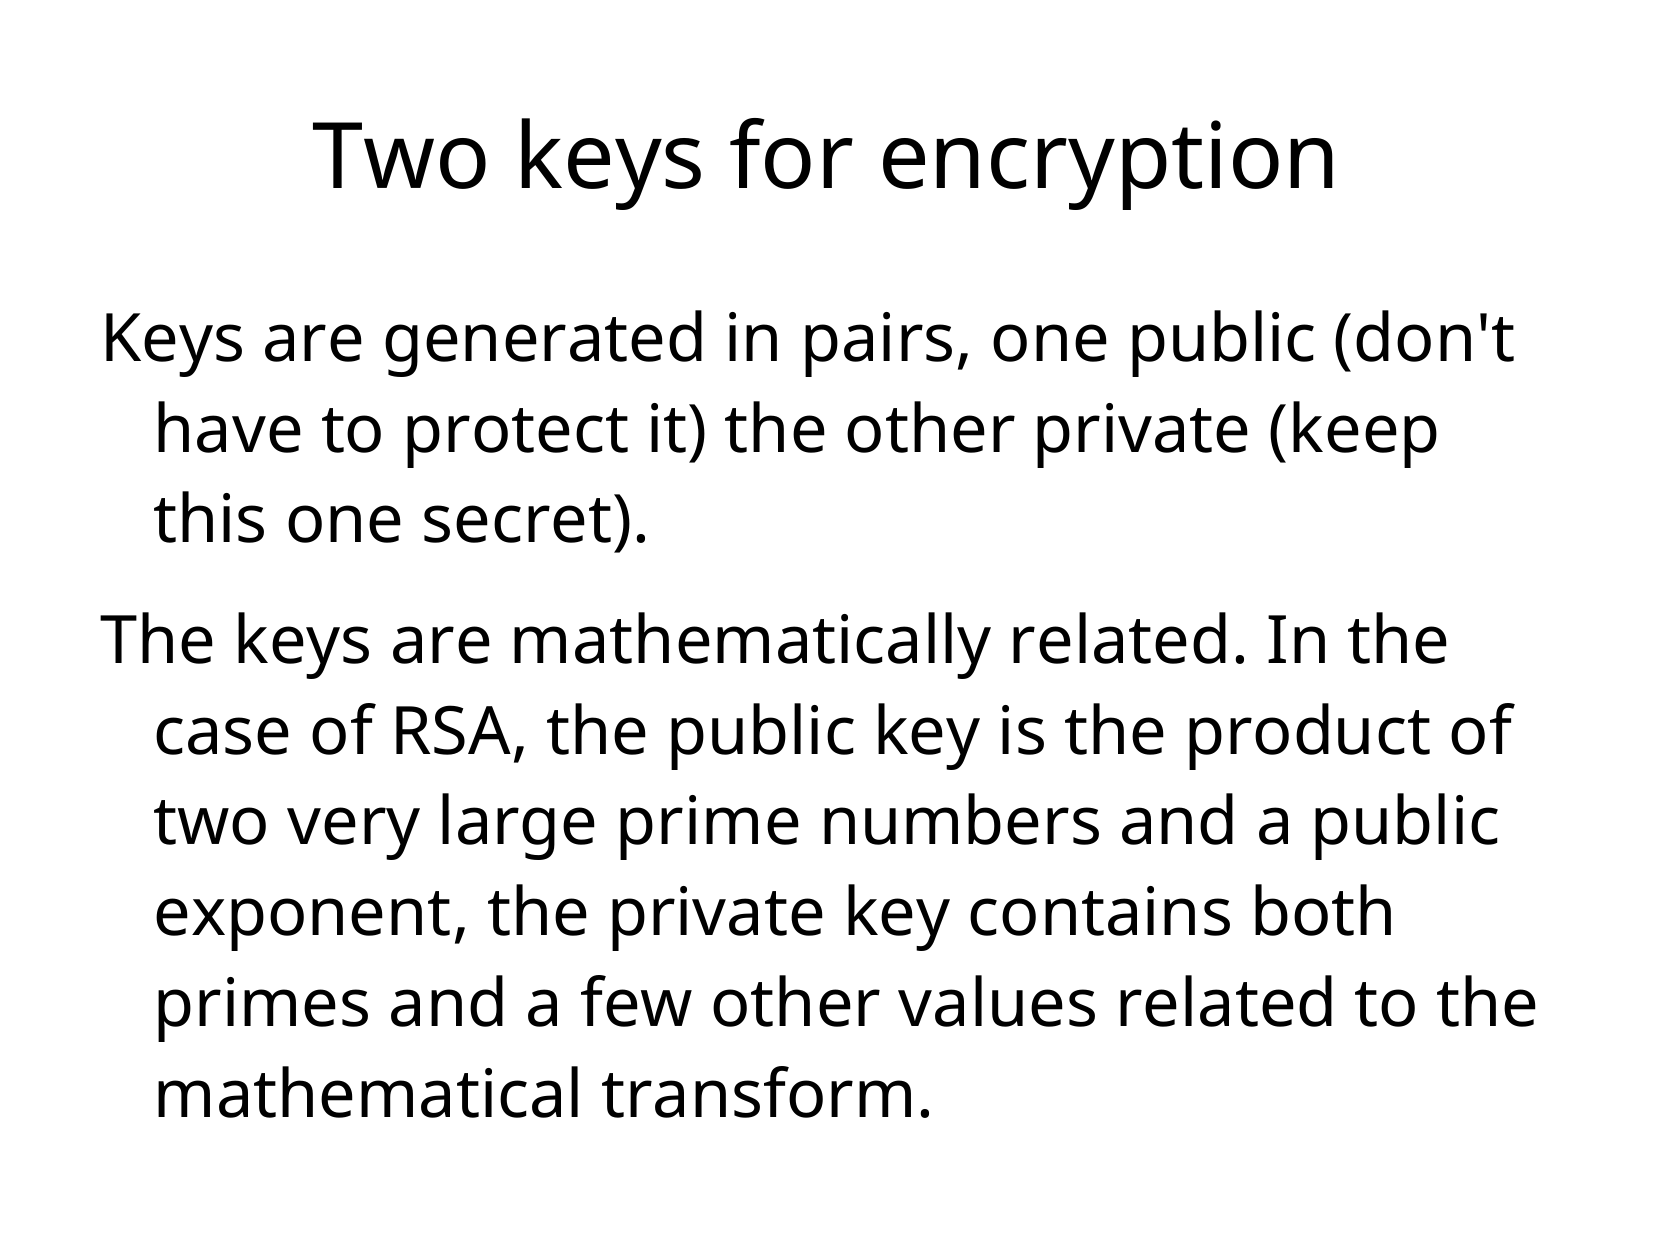

# Two keys for encryption
Keys are generated in pairs, one public (don't have to protect it) the other private (keep this one secret).
The keys are mathematically related. In the case of RSA, the public key is the product of two very large prime numbers and a public exponent, the private key contains both primes and a few other values related to the mathematical transform.